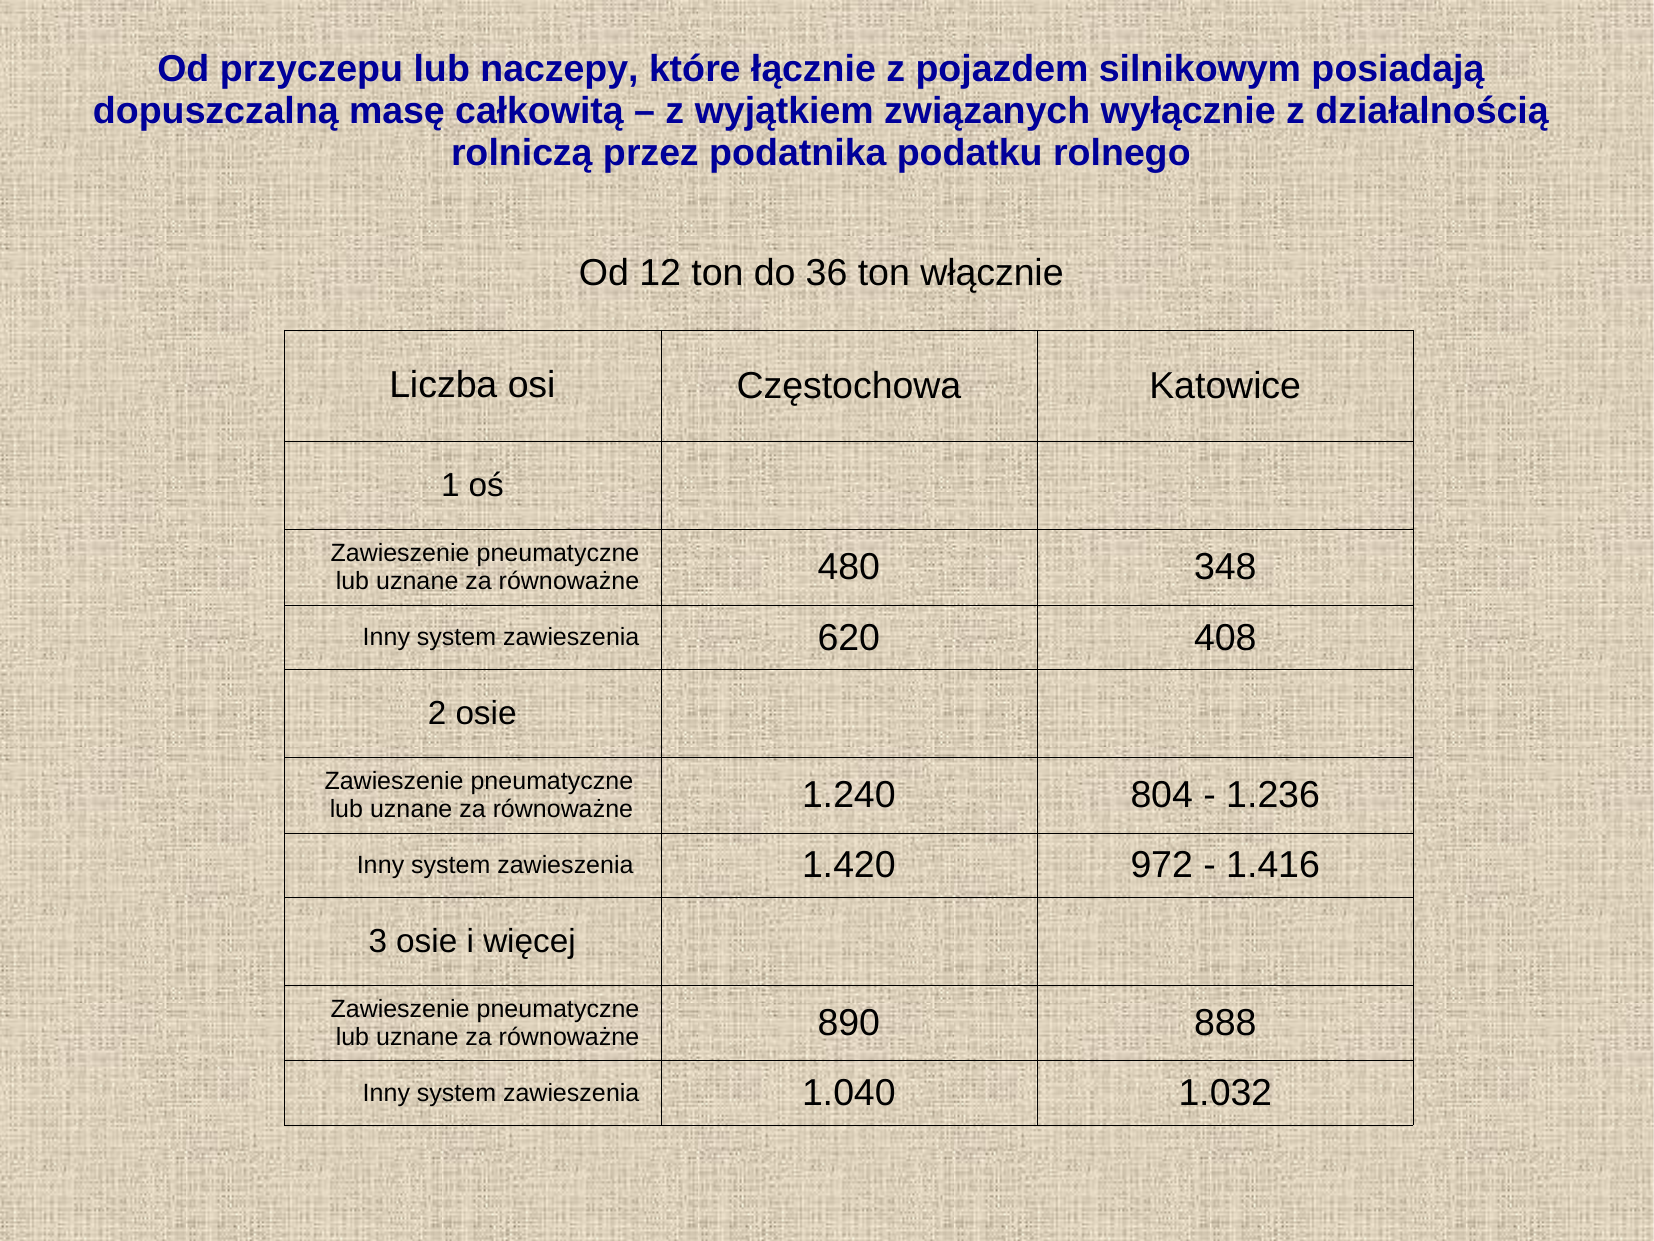

Od przyczepu lub naczepy, które łącznie z pojazdem silnikowym posiadają dopuszczalną masę całkowitą – z wyjątkiem związanych wyłącznie z działalnością rolniczą przez podatnika podatku rolnego
Od 12 ton do 36 ton włącznie
| Liczba osi | Częstochowa | Katowice |
| --- | --- | --- |
| 1 oś | | |
| Zawieszenie pneumatyczne lub uznane za równoważne | 480 | 348 |
| Inny system zawieszenia | 620 | 408 |
| 2 osie | | |
| Zawieszenie pneumatyczne lub uznane za równoważne | 1.240 | 804 - 1.236 |
| Inny system zawieszenia | 1.420 | 972 - 1.416 |
| 3 osie i więcej | | |
| Zawieszenie pneumatyczne lub uznane za równoważne | 890 | 888 |
| Inny system zawieszenia | 1.040 | 1.032 |